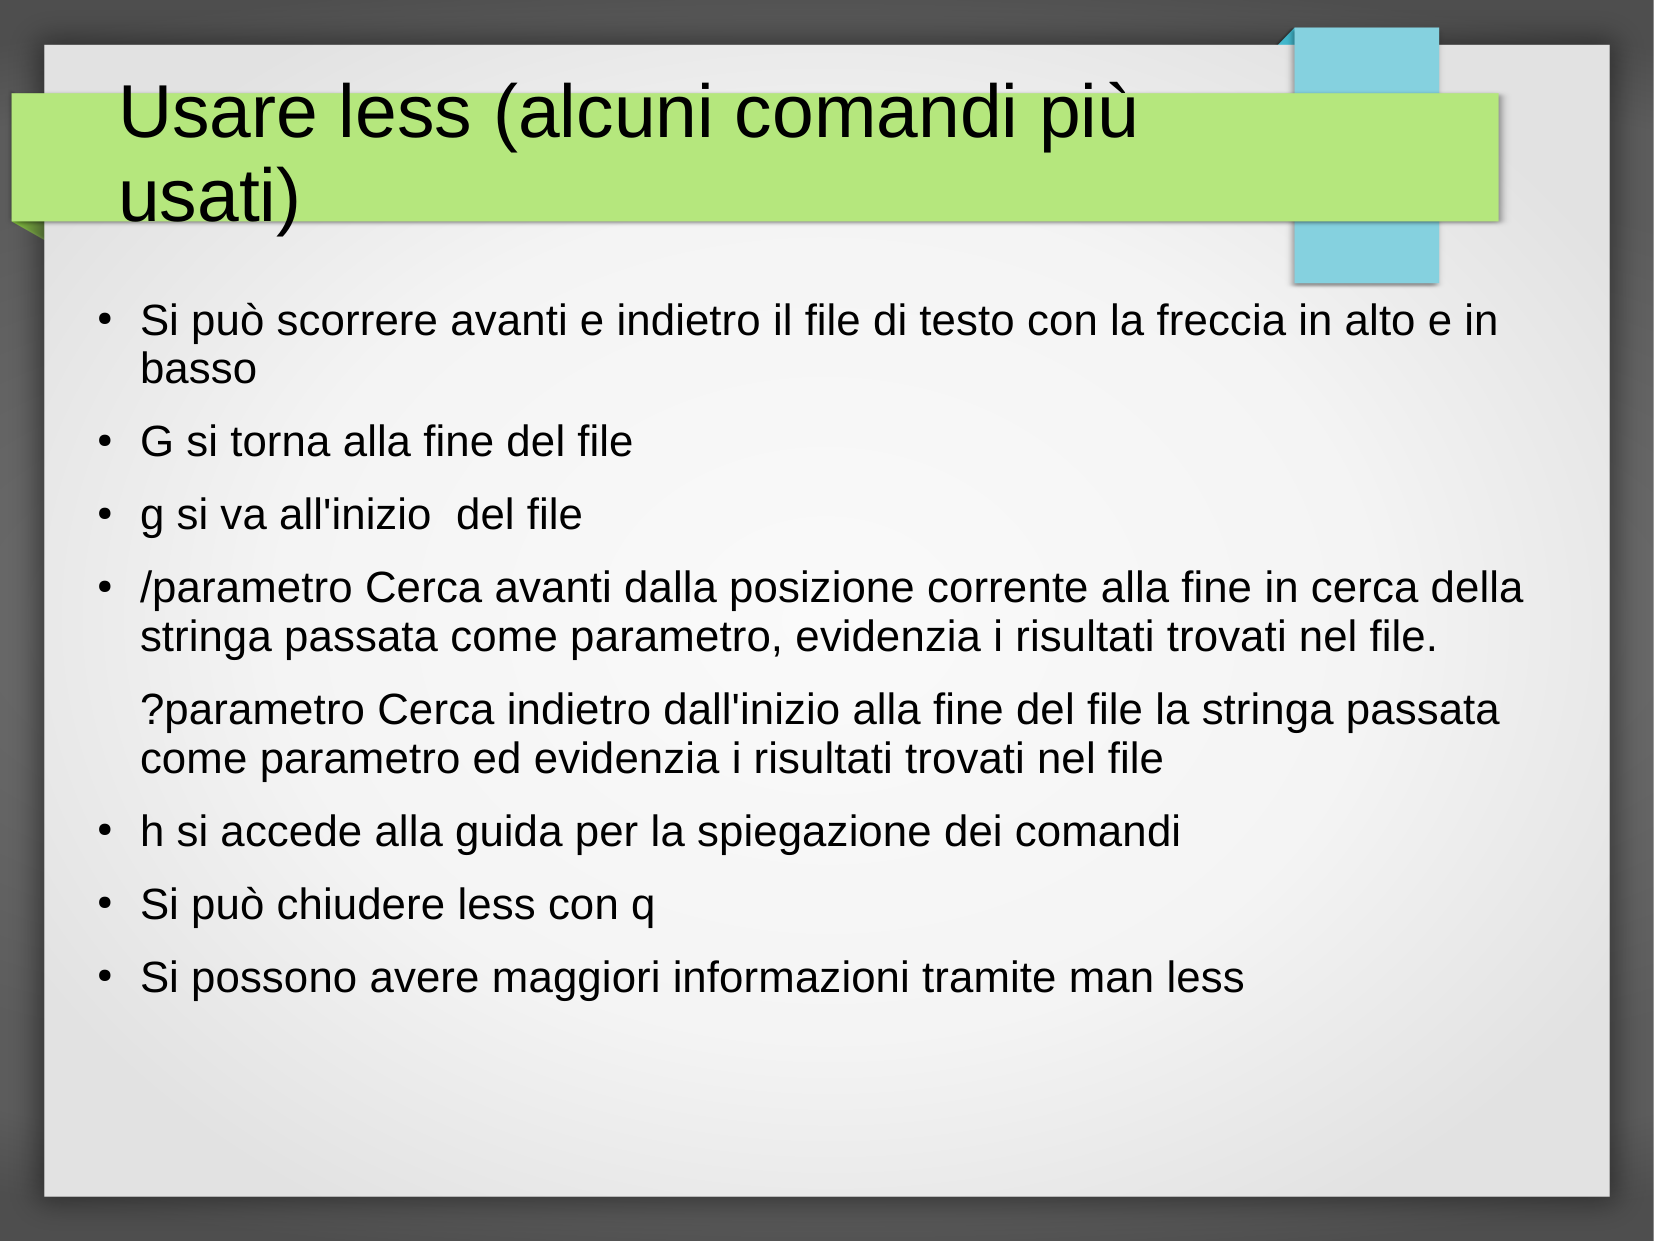

# Usare less (alcuni comandi più usati)
Si può scorrere avanti e indietro il file di testo con la freccia in alto e in basso
G si torna alla fine del file
g si va all'inizio del file
/parametro Cerca avanti dalla posizione corrente alla fine in cerca della stringa passata come parametro, evidenzia i risultati trovati nel file.
?parametro Cerca indietro dall'inizio alla fine del file la stringa passata come parametro ed evidenzia i risultati trovati nel file
h si accede alla guida per la spiegazione dei comandi
Si può chiudere less con q
Si possono avere maggiori informazioni tramite man less